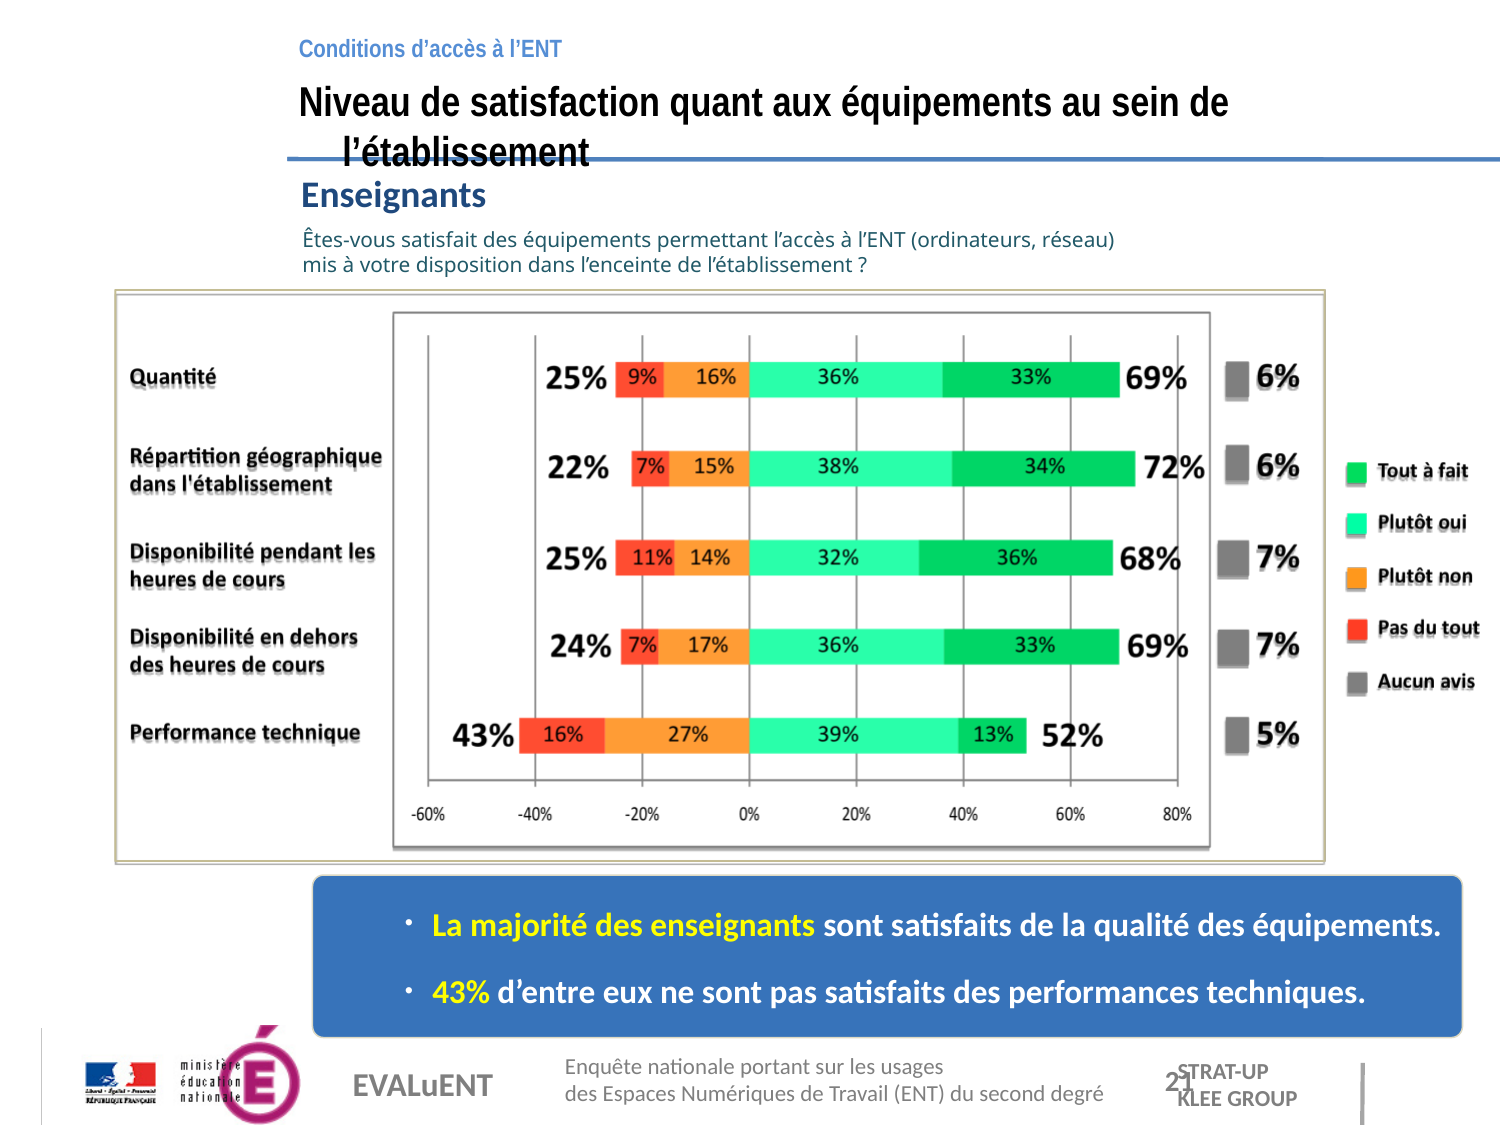

Conditions d’accès à l’ENT
Niveau de satisfaction quant aux équipements au sein de l’établissement
Enseignants
Êtes-vous satisfait des équipements permettant l’accès à l’ENT (ordinateurs, réseau)
mis à votre disposition dans l’enceinte de l’établissement ?
La majorité des enseignants sont satisfaits de la qualité des équipements.
43% d’entre eux ne sont pas satisfaits des performances techniques.